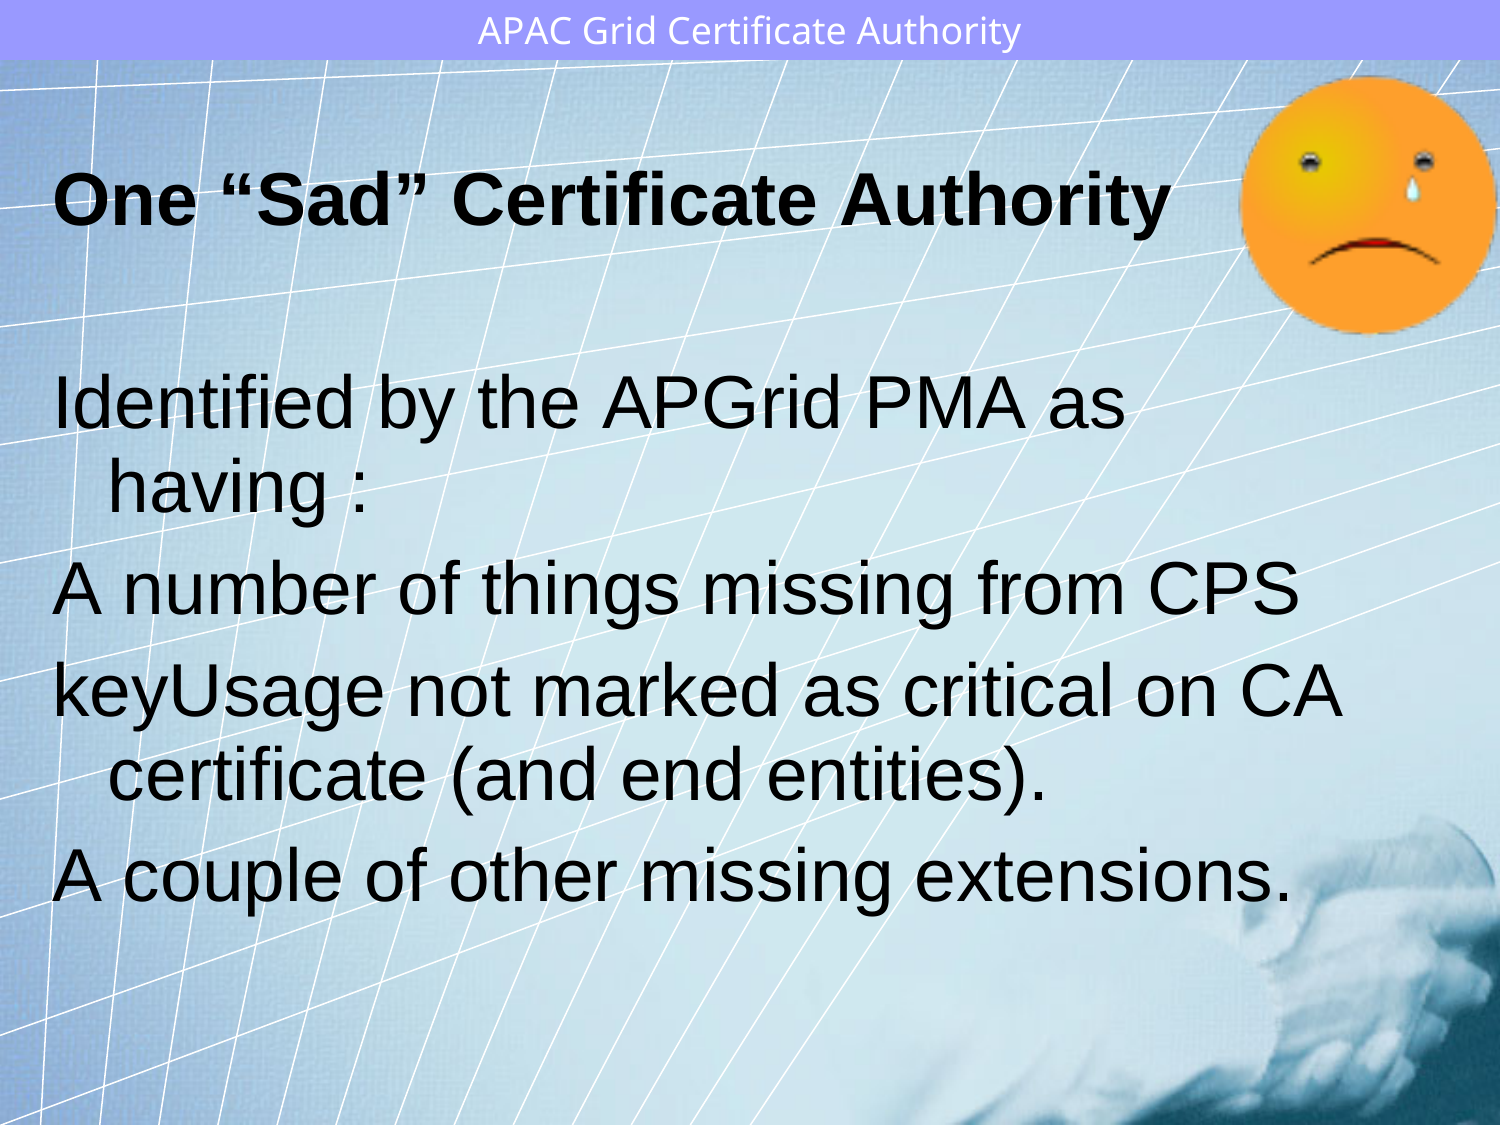

# One “Sad” Certificate Authority
Identified by the APGrid PMA as having :
A number of things missing from CPS
keyUsage not marked as critical on CA certificate (and end entities).
A couple of other missing extensions.